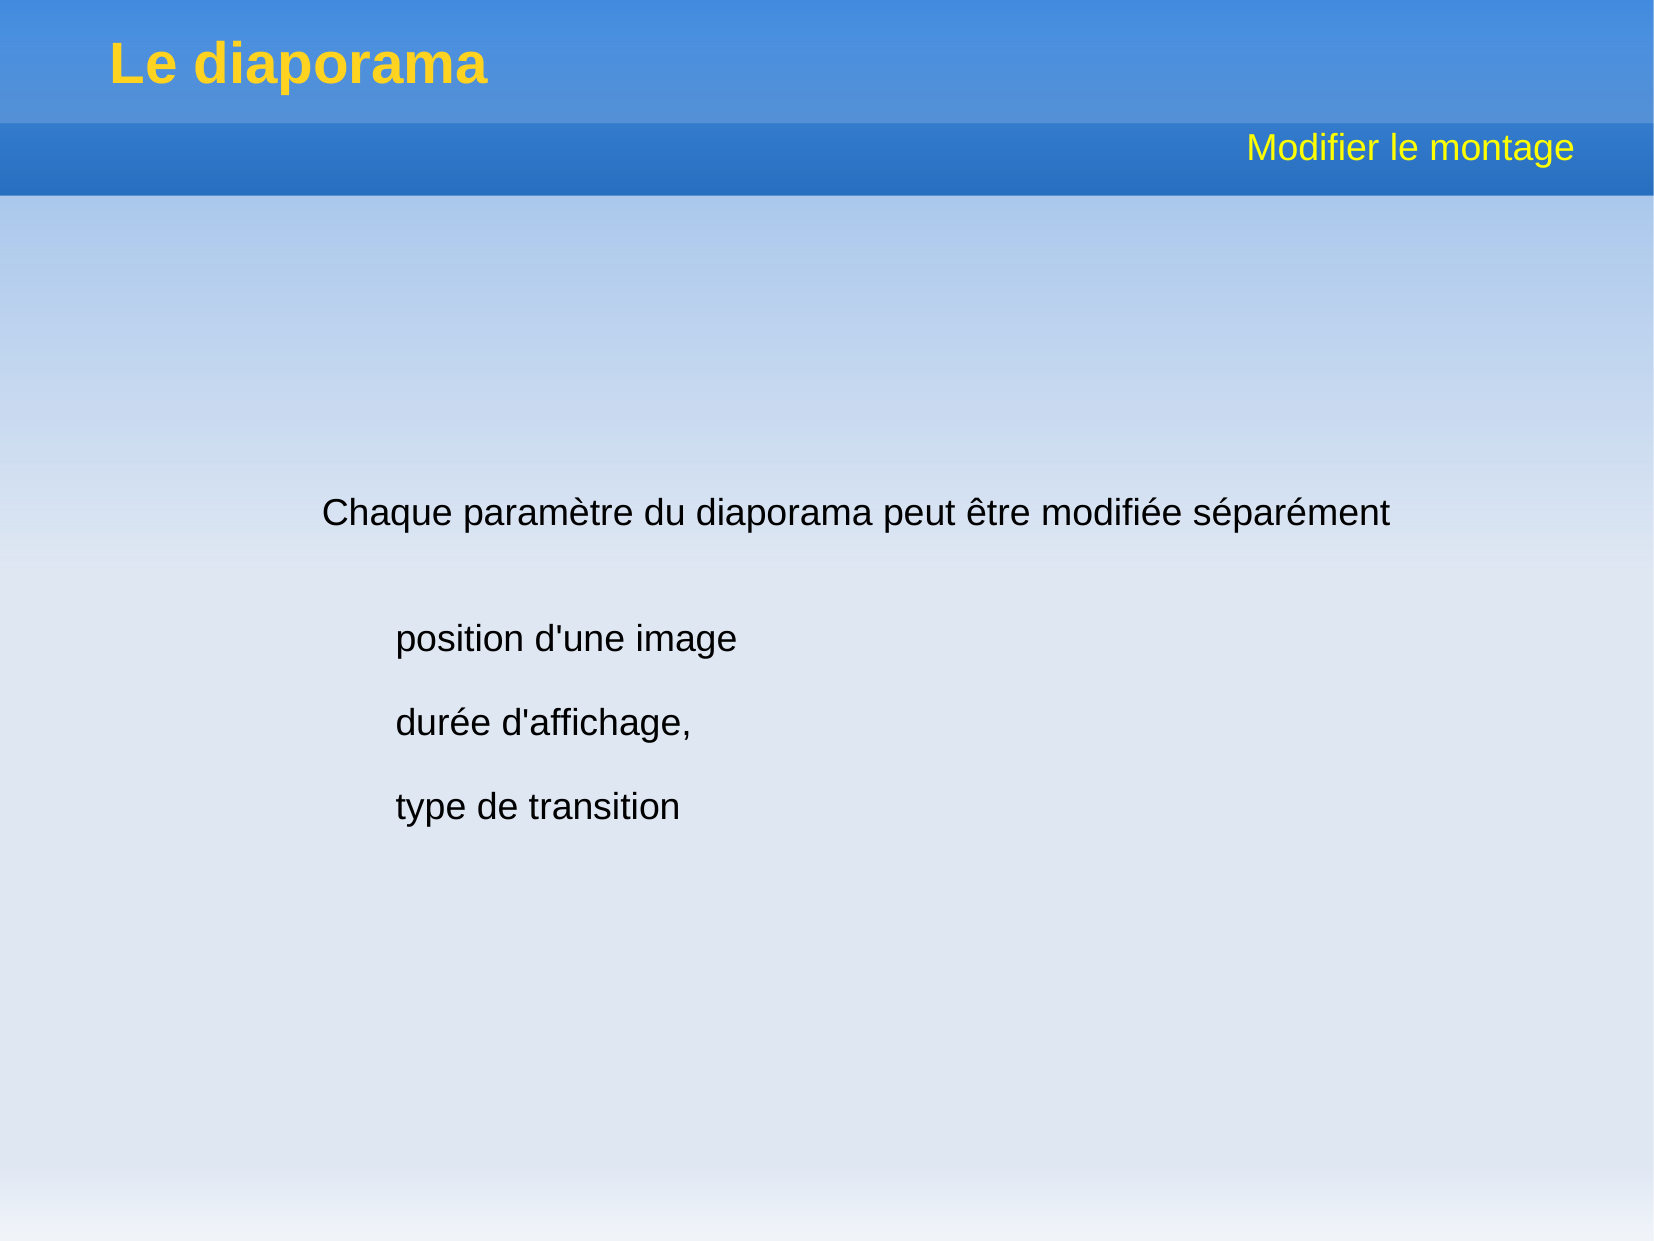

Le diaporama
 Modifier le montage
#
Chaque paramètre du diaporama peut être modifiée séparément
	position d'une image
	durée d'affichage,
	type de transition